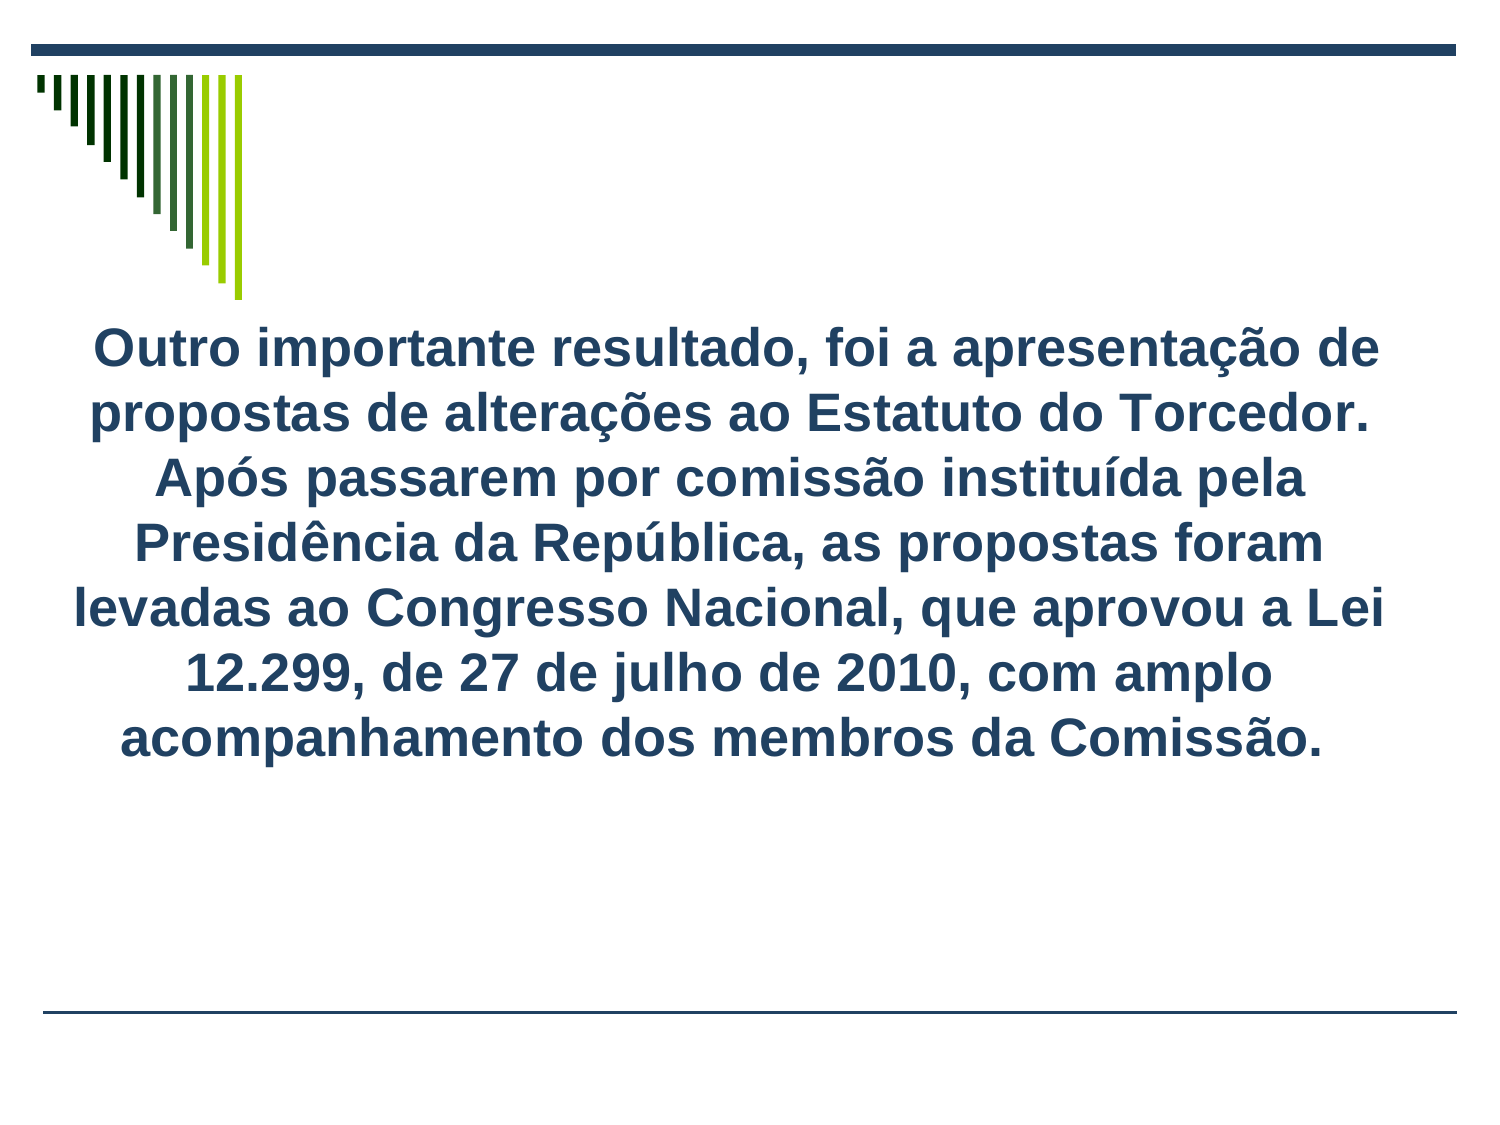

# Outro importante resultado, foi a apresentação de propostas de alterações ao Estatuto do Torcedor. Após passarem por comissão instituída pela Presidência da República, as propostas foram levadas ao Congresso Nacional, que aprovou a Lei 12.299, de 27 de julho de 2010, com amplo acompanhamento dos membros da Comissão.